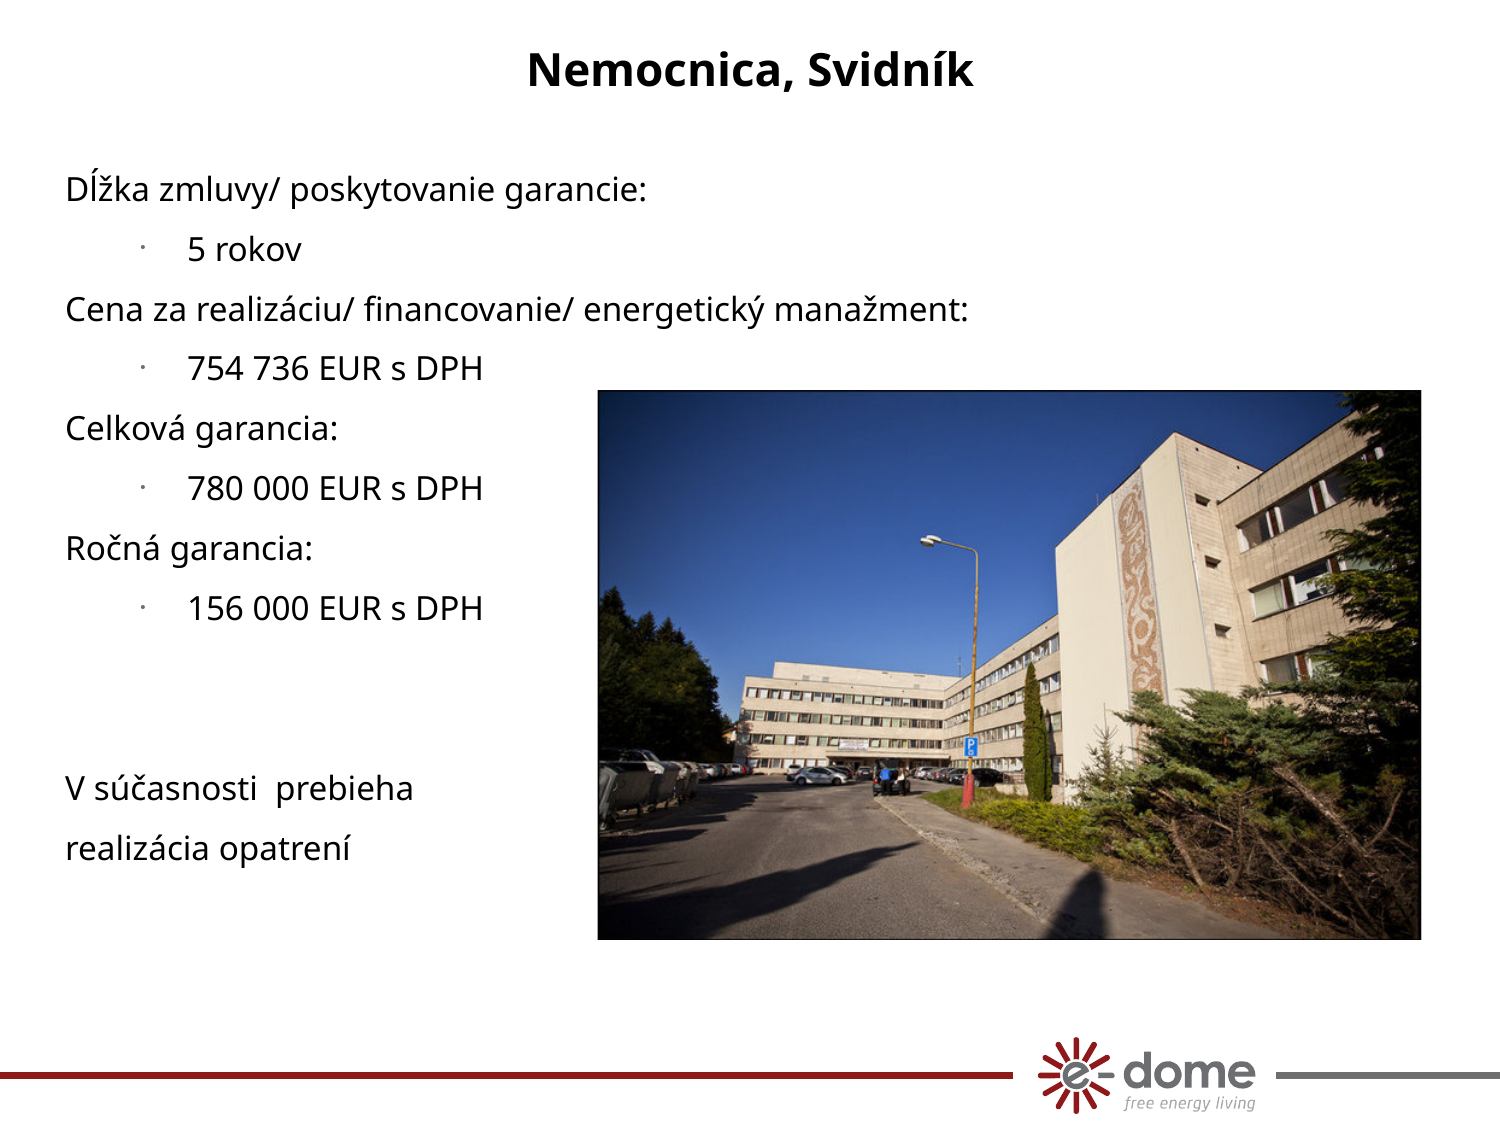

Nemocnica, Svidník
Dĺžka zmluvy/ poskytovanie garancie:
5 rokov
Cena za realizáciu/ financovanie/ energetický manažment:
754 736 EUR s DPH
Celková garancia:
780 000 EUR s DPH
Ročná garancia:
156 000 EUR s DPH
V súčasnosti prebieha
realizácia opatrení